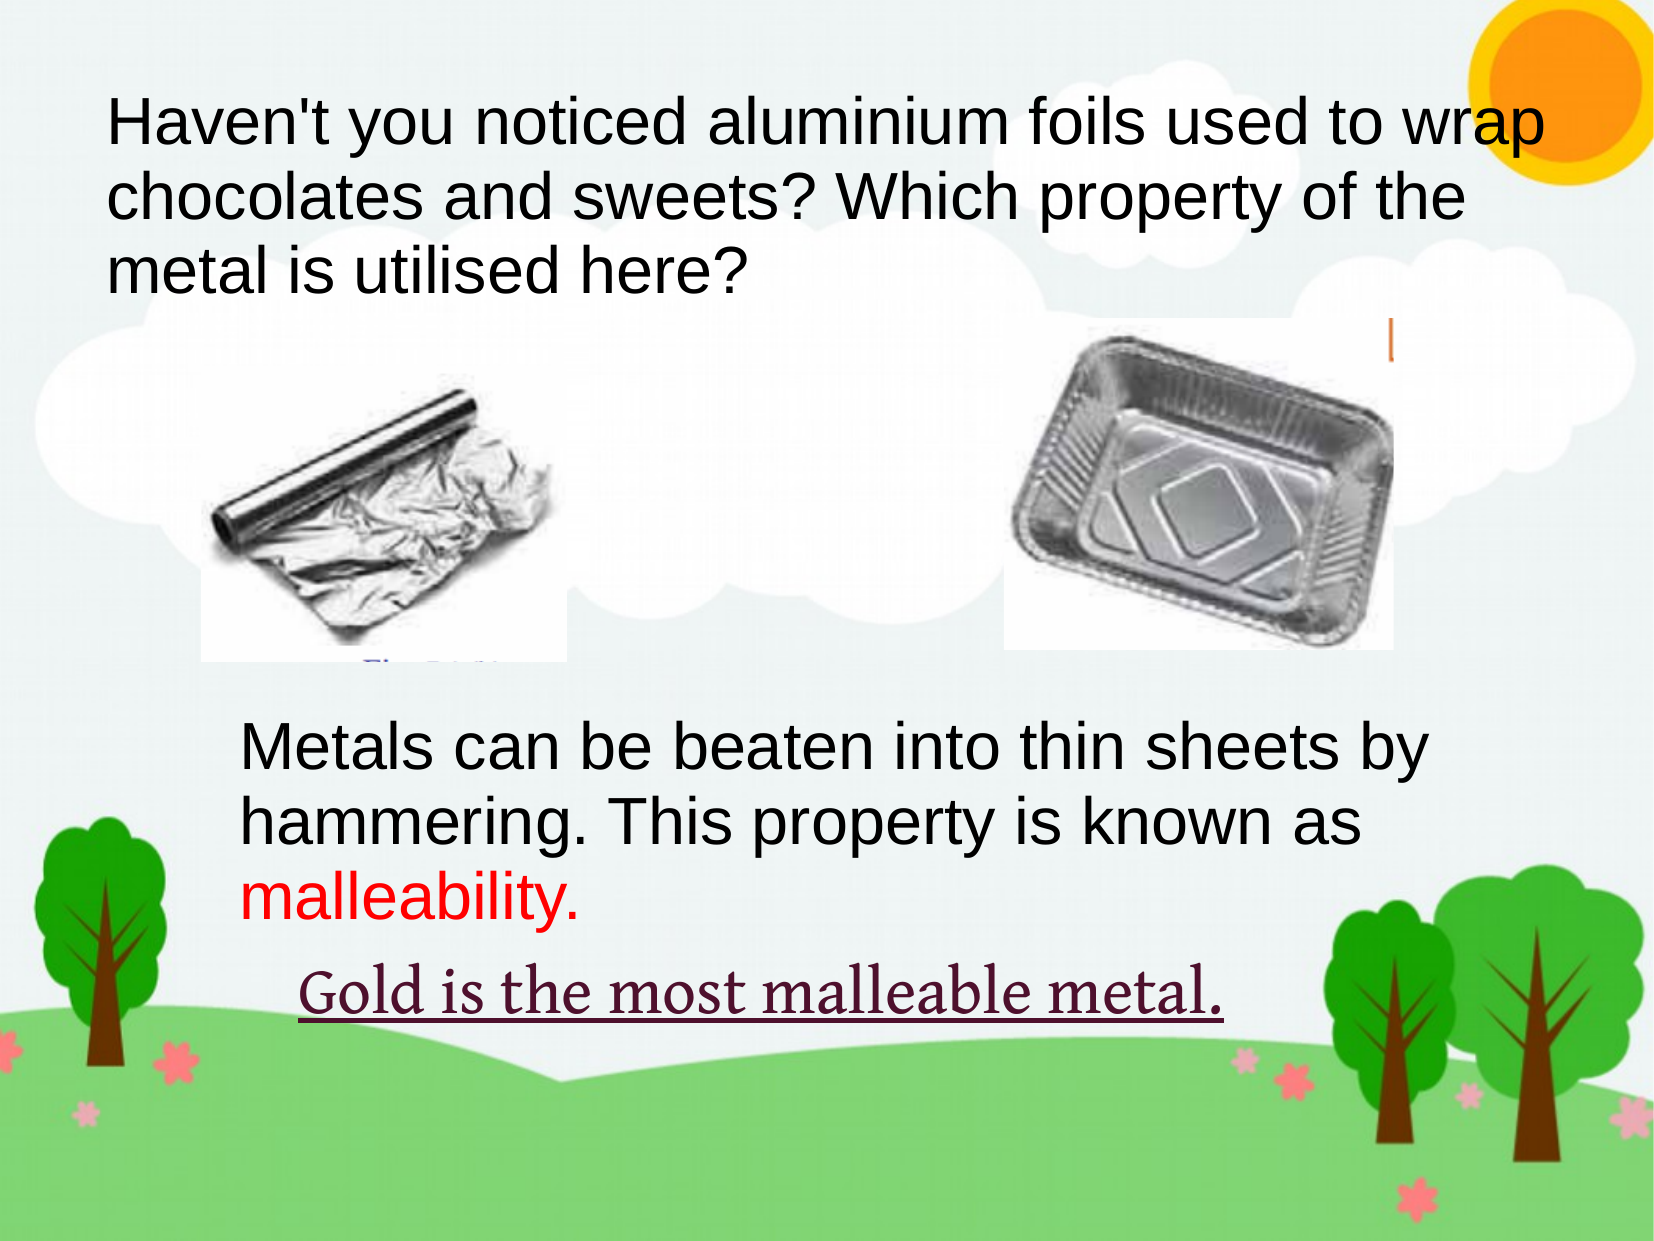

# Haven't you noticed aluminium foils used to wrap chocolates and sweets? Which property of the metal is utilised here?
Metals can be beaten into thin sheets by hammering. This property is known as malleability.
Gold is the most malleable metal.